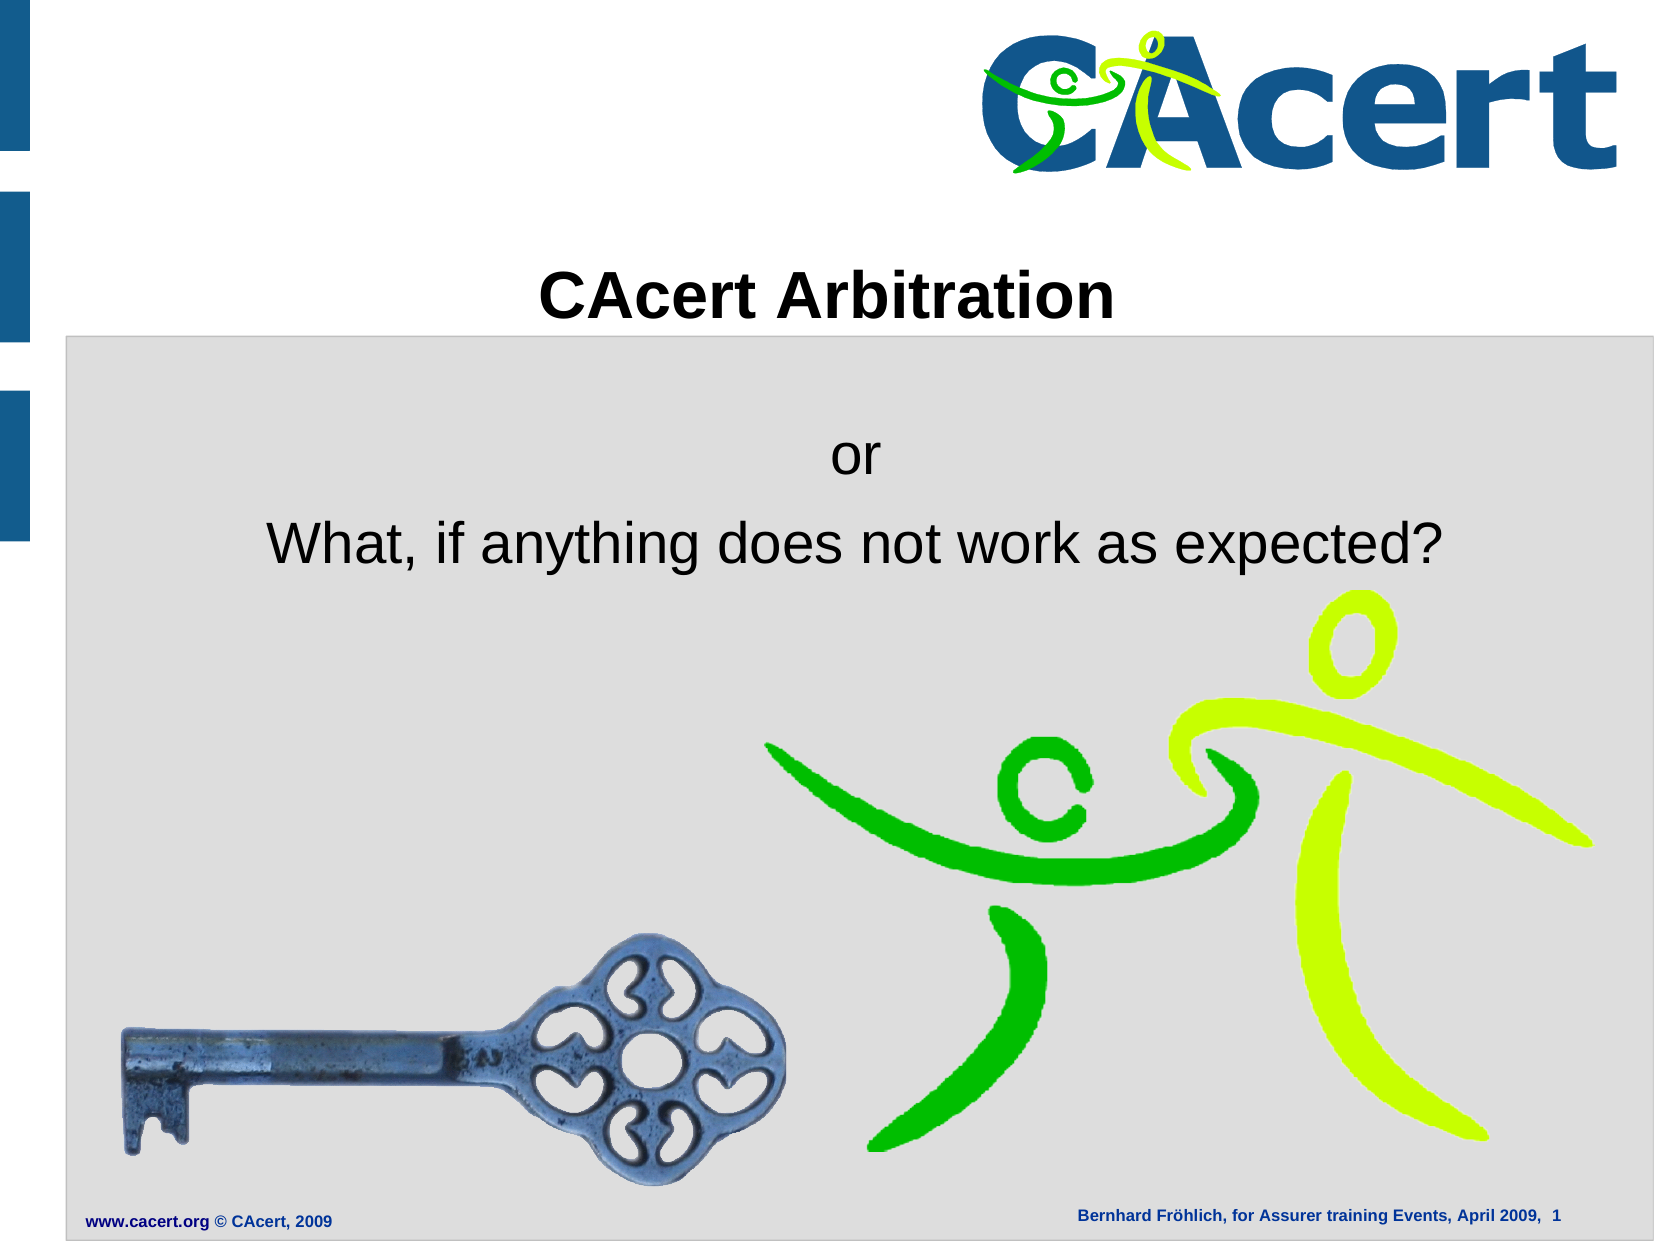

# CAcert Arbitration
or
What, if anything does not work as expected?